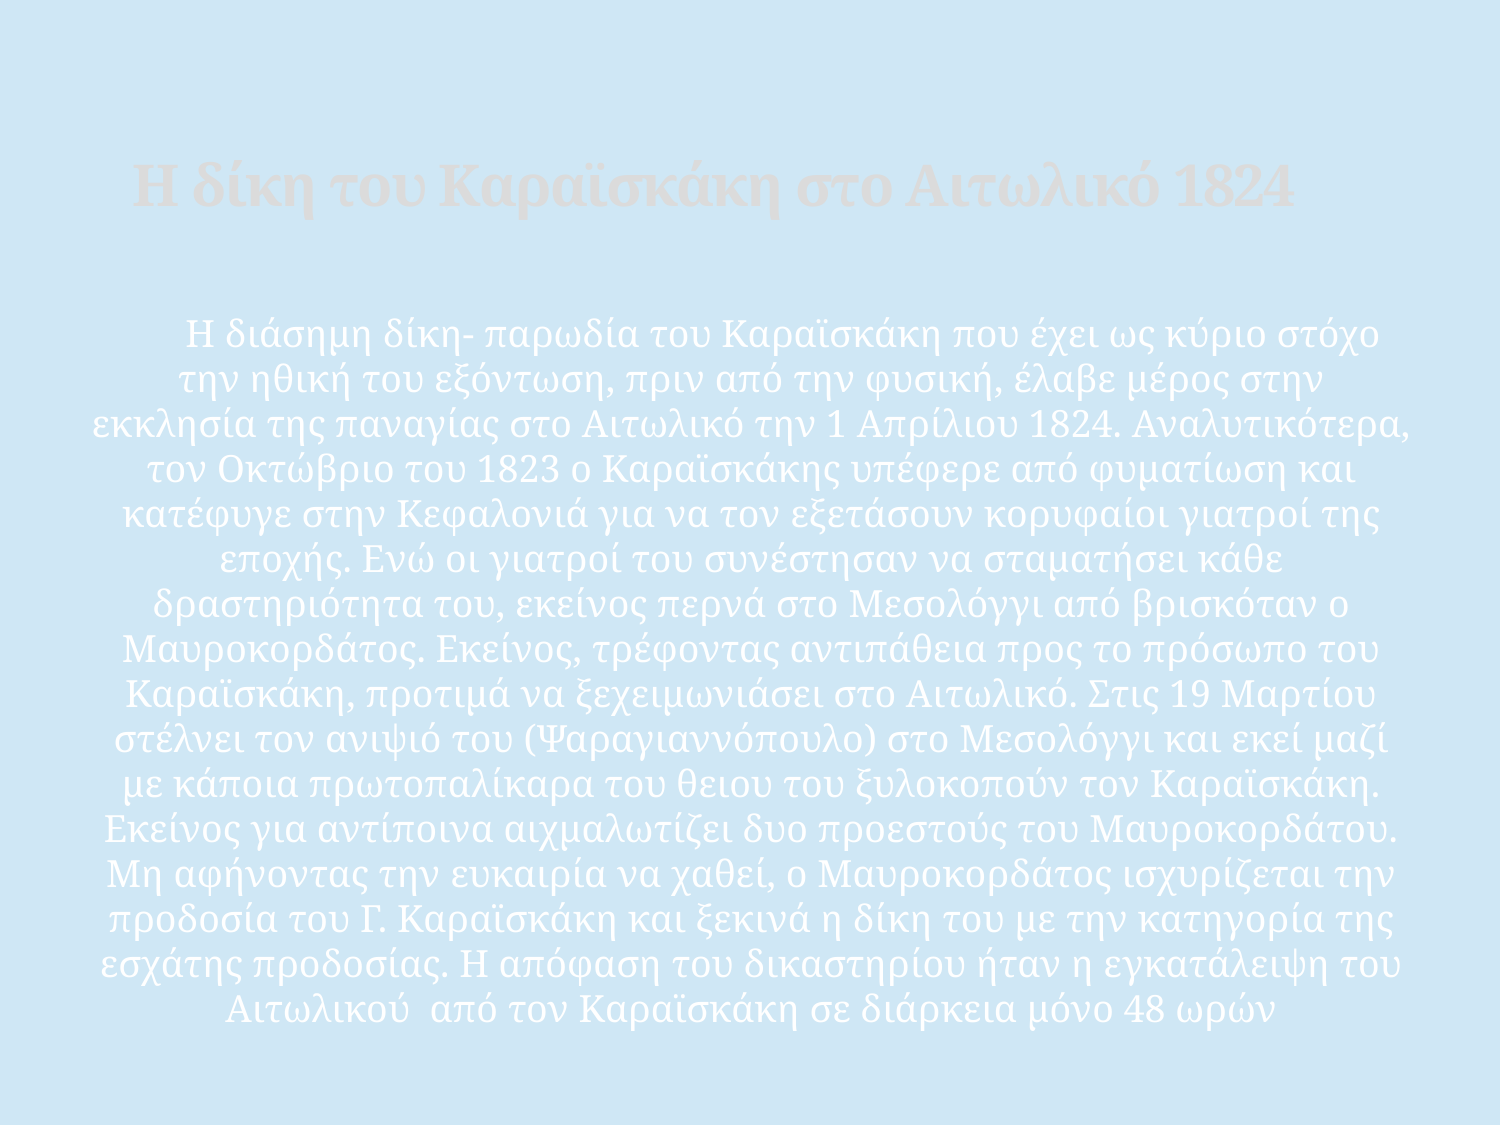

Η δίκη του Καραϊσκάκη στο Αιτωλικό 1824
# Η διάσημη δίκη- παρωδία του Καραϊσκάκη που έχει ως κύριο στόχο την ηθική του εξόντωση, πριν από την φυσική, έλαβε μέρος στην εκκλησία της παναγίας στο Αιτωλικό την 1 Απρίλιου 1824. Αναλυτικότερα, τον Οκτώβριο του 1823 ο Καραϊσκάκης υπέφερε από φυματίωση και κατέφυγε στην Κεφαλονιά για να τον εξετάσουν κορυφαίοι γιατροί της εποχής. Ενώ οι γιατροί του συνέστησαν να σταματήσει κάθε δραστηριότητα του, εκείνος περνά στο Μεσολόγγι από βρισκόταν ο Μαυροκορδάτος. Εκείνος, τρέφοντας αντιπάθεια προς το πρόσωπο του Καραϊσκάκη, προτιμά να ξεχειμωνιάσει στο Αιτωλικό. Στις 19 Μαρτίου στέλνει τον ανιψιό του (Ψαραγιαννόπουλο) στο Μεσολόγγι και εκεί μαζί με κάποια πρωτοπαλίκαρα του θειου του ξυλοκοπούν τον Καραϊσκάκη. Εκείνος για αντίποινα αιχμαλωτίζει δυο προεστούς του Μαυροκορδάτου. Μη αφήνοντας την ευκαιρία να χαθεί, ο Μαυροκορδάτος ισχυρίζεται την προδοσία του Γ. Καραϊσκάκη και ξεκινά η δίκη του με την κατηγορία της εσχάτης προδοσίας. Η απόφαση του δικαστηρίου ήταν η εγκατάλειψη του Αιτωλικού από τον Καραϊσκάκη σε διάρκεια μόνο 48 ωρών